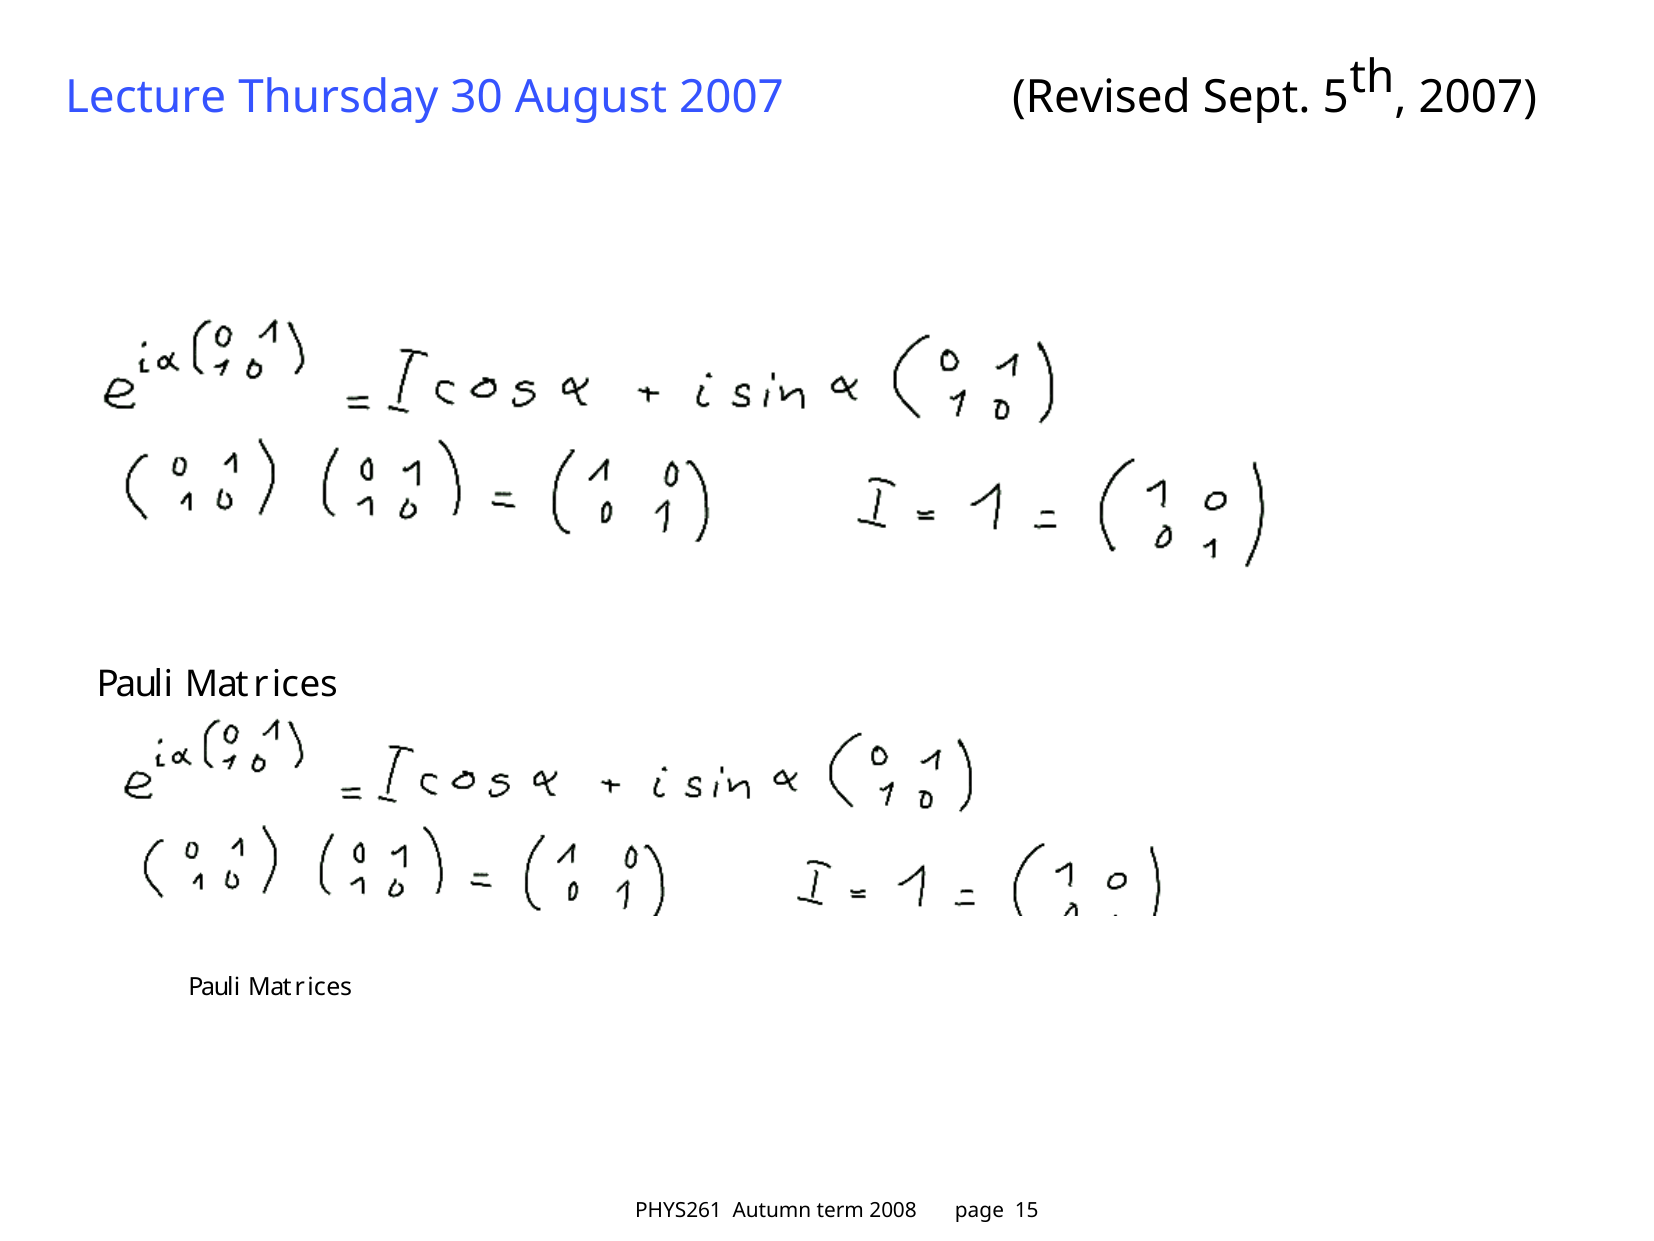

Lecture Thursday 30 August 2007 (Revised Sept. 5th, 2007)